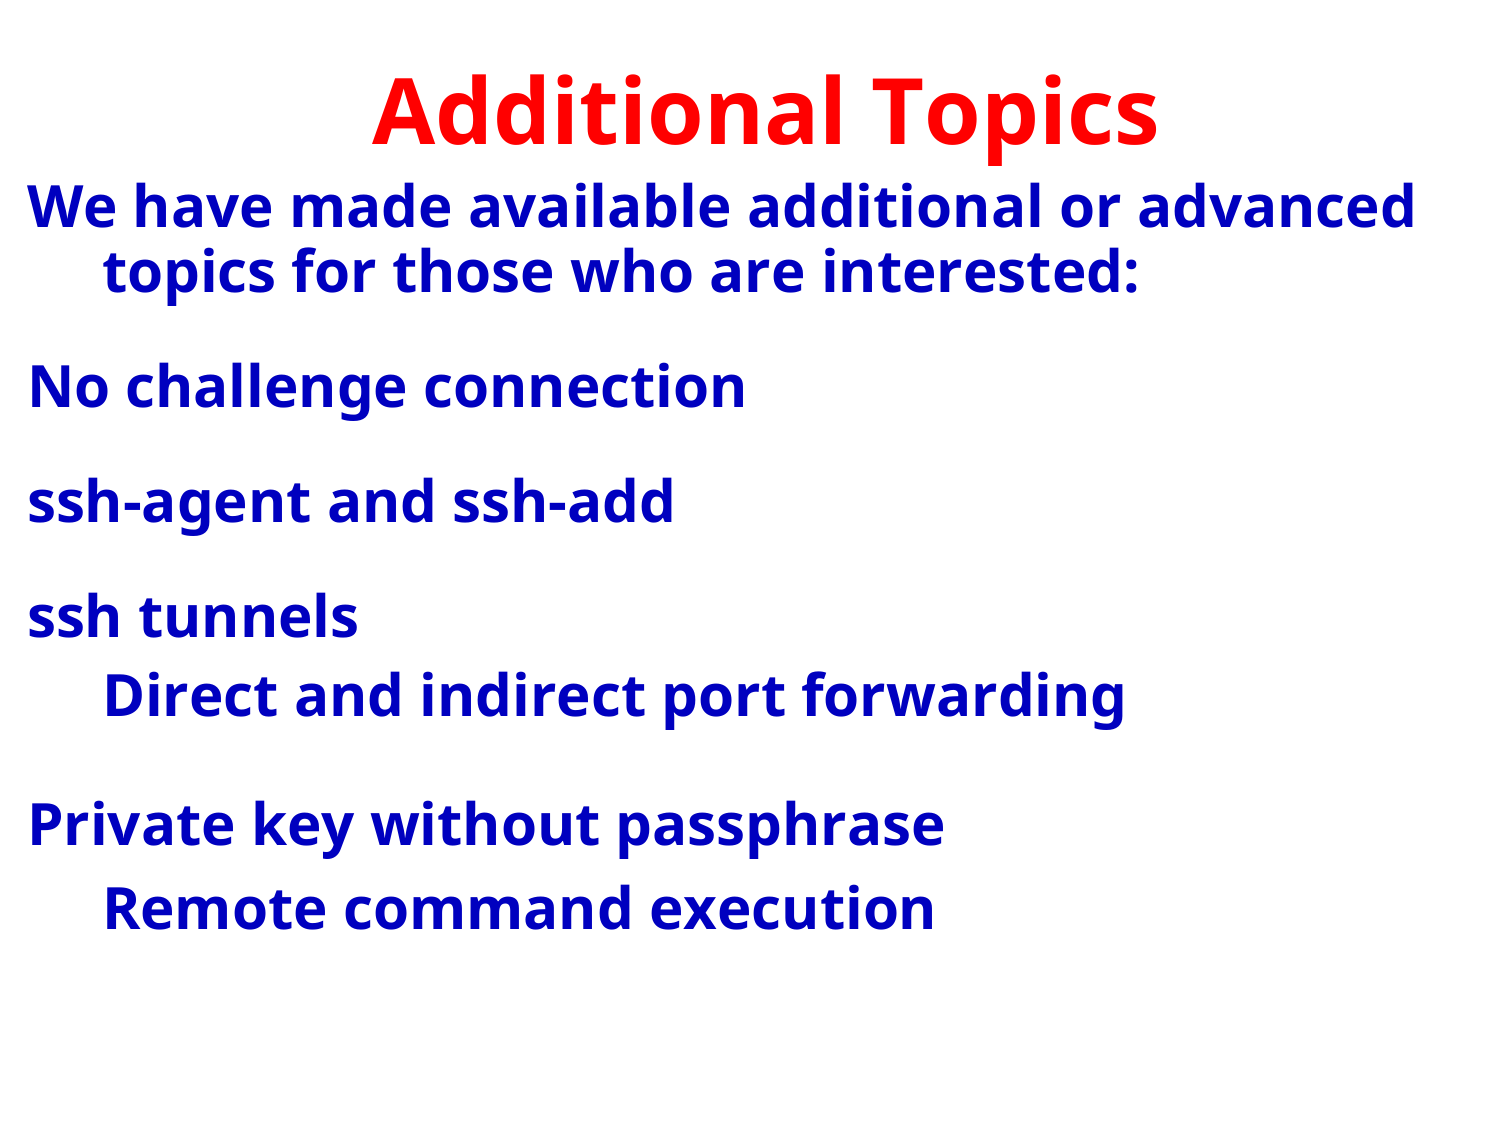

Additional Topics
# We have made available additional or advanced topics for those who are interested:
No challenge connection
ssh-agent and ssh-add
ssh tunnels
Direct and indirect port forwarding
Private key without passphrase
Remote command execution